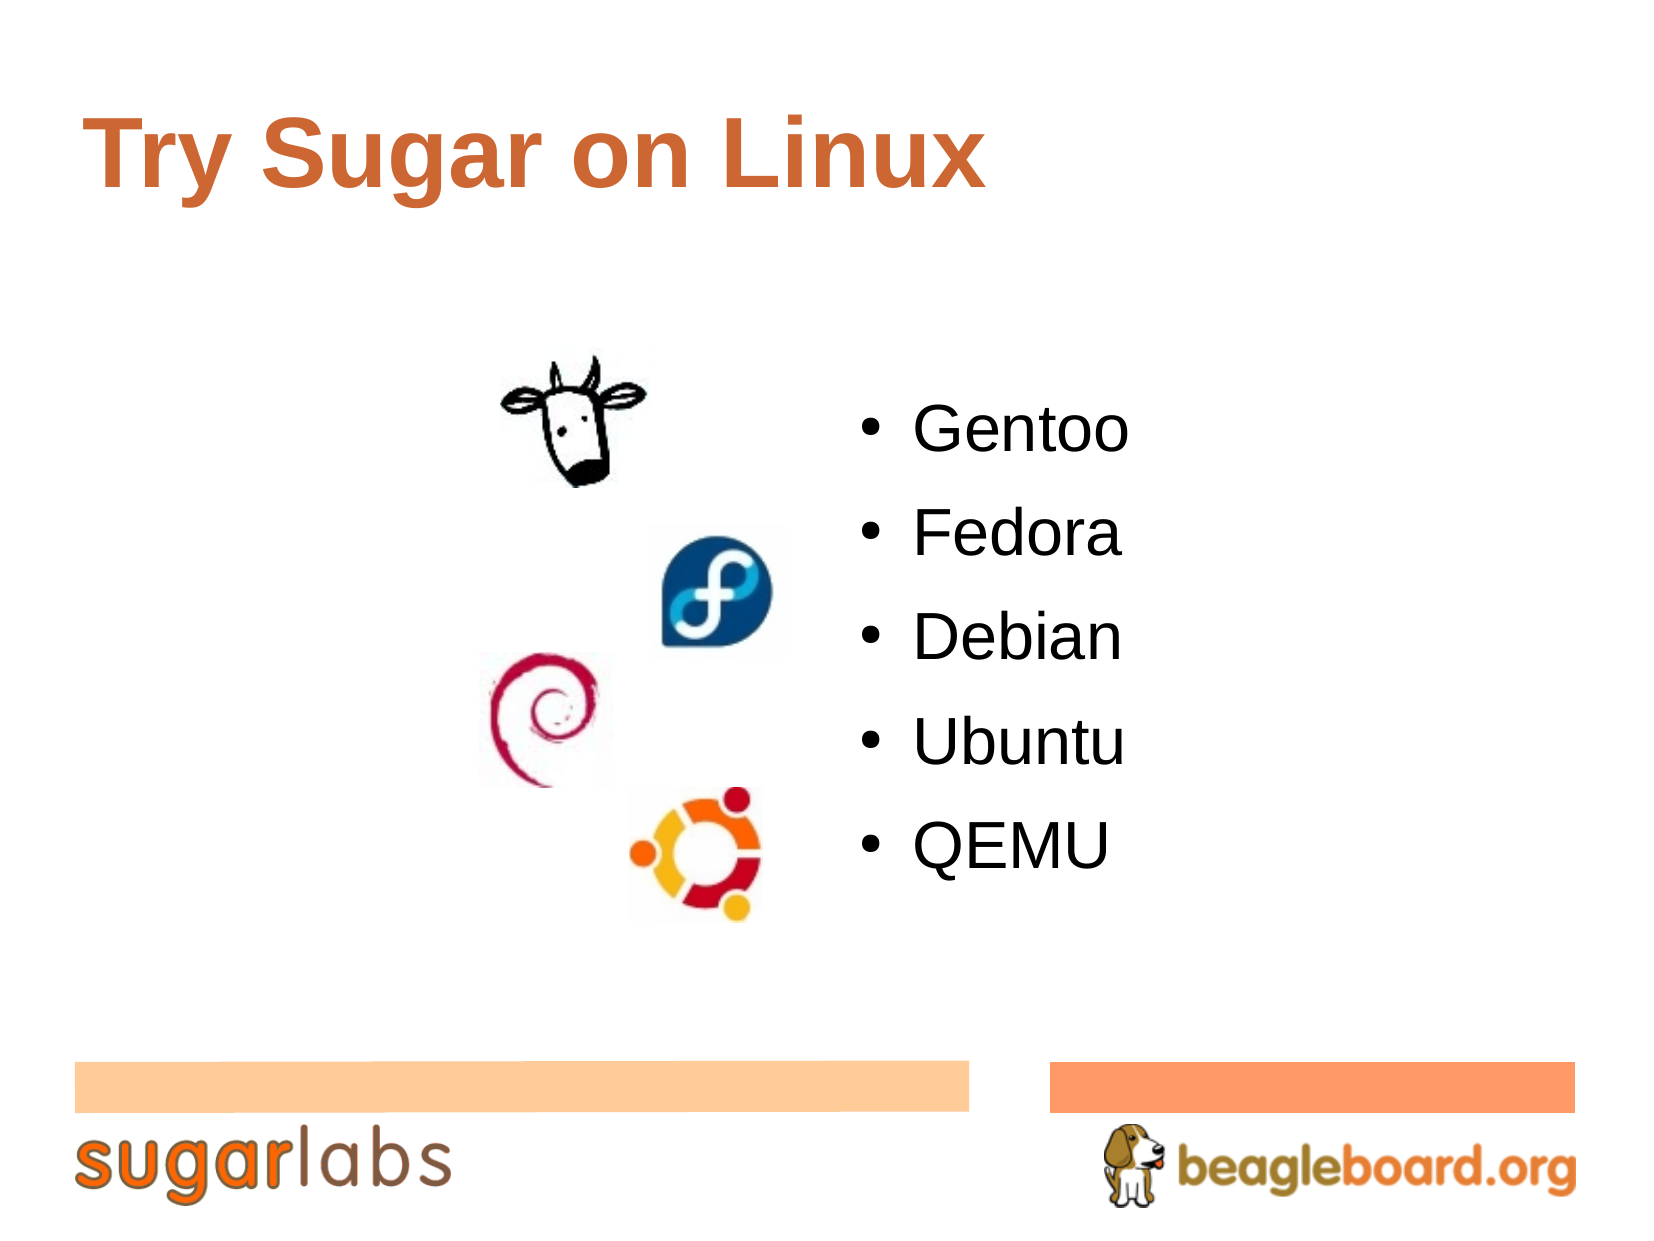

# Try Sugar on Linux
Gentoo
Fedora
Debian
Ubuntu
QEMU